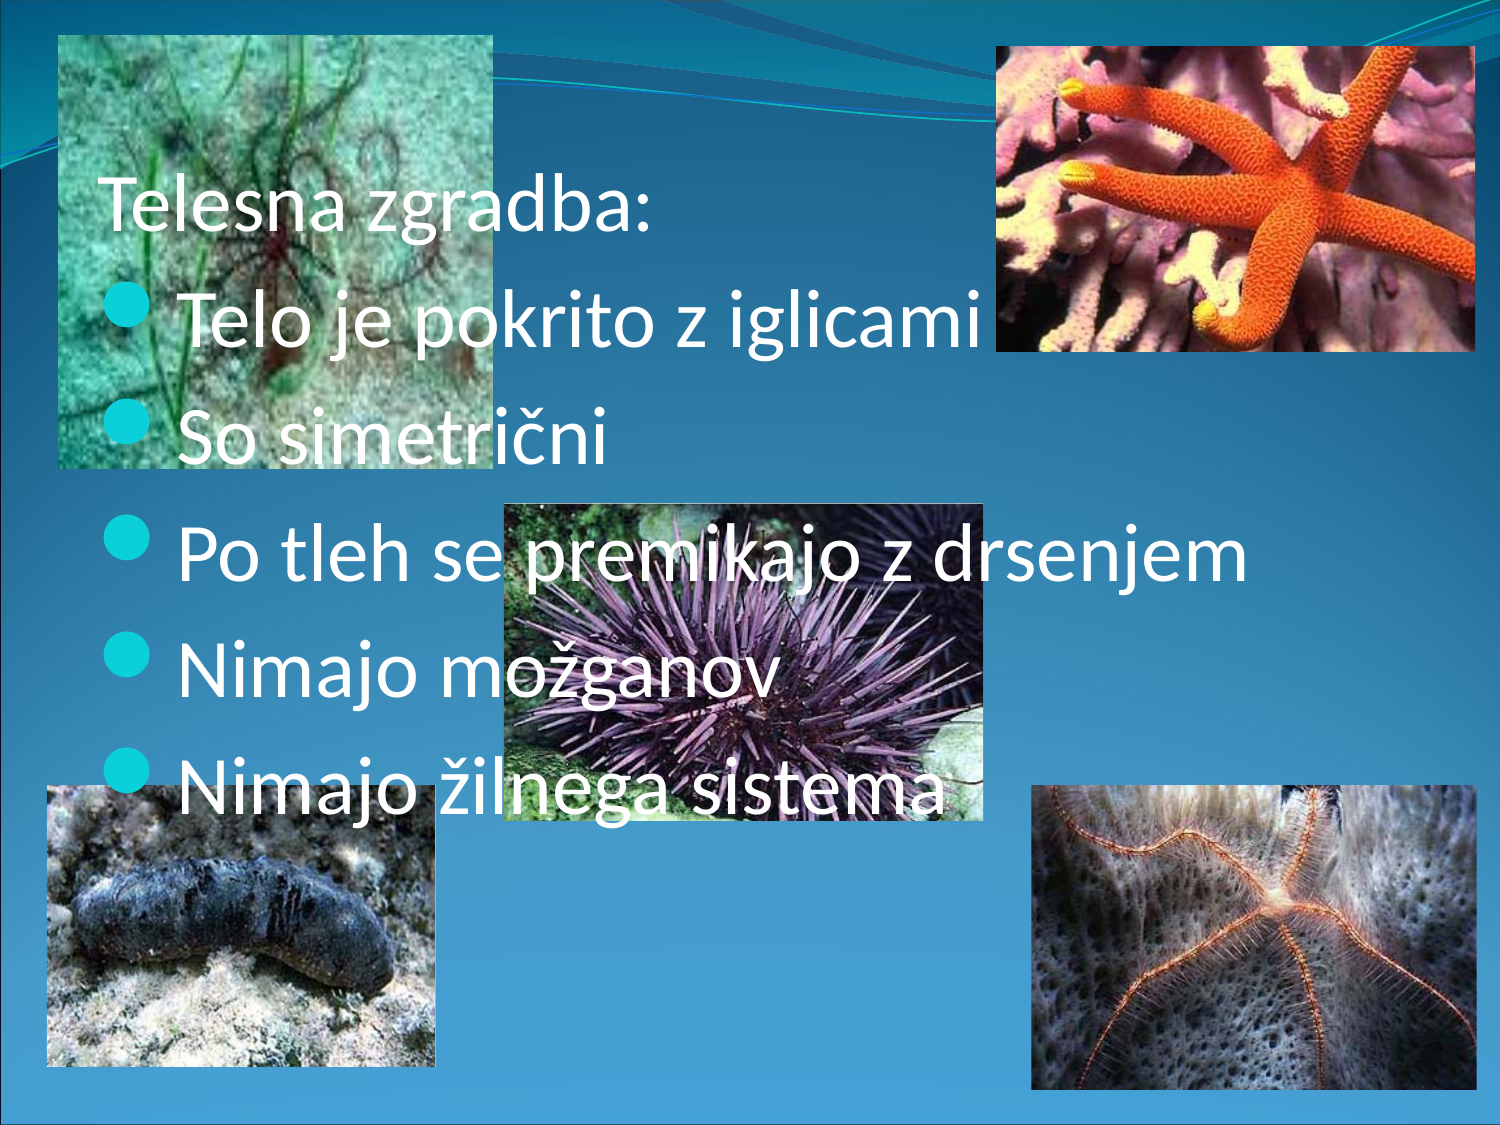

# Telesna zgradba:
Telo je pokrito z iglicami
So simetrični
Po tleh se premikajo z drsenjem
Nimajo možganov
Nimajo žilnega sistema